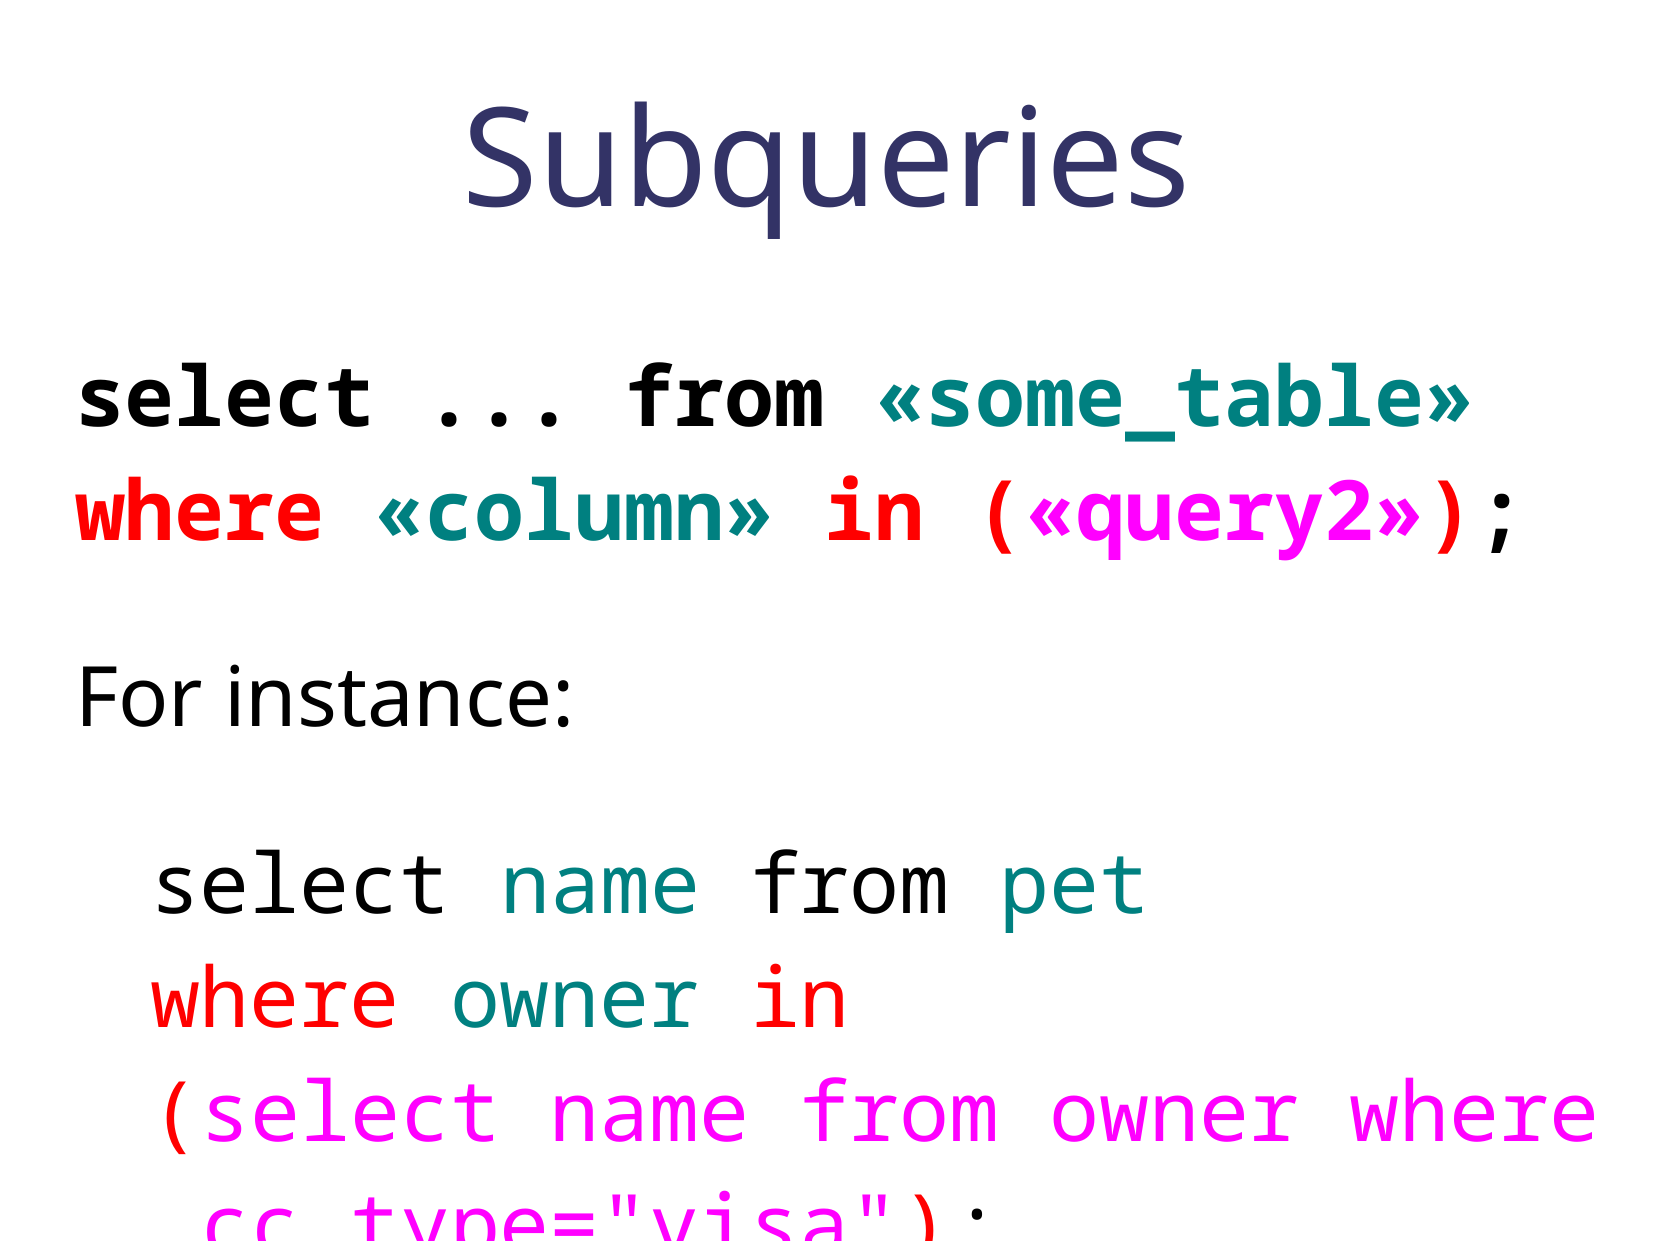

# Subqueries
select ... from «some_table»
where «column» in («query2»);
For instance:
select name from pet
where owner in
(select name from owner where
 cc_type="visa");